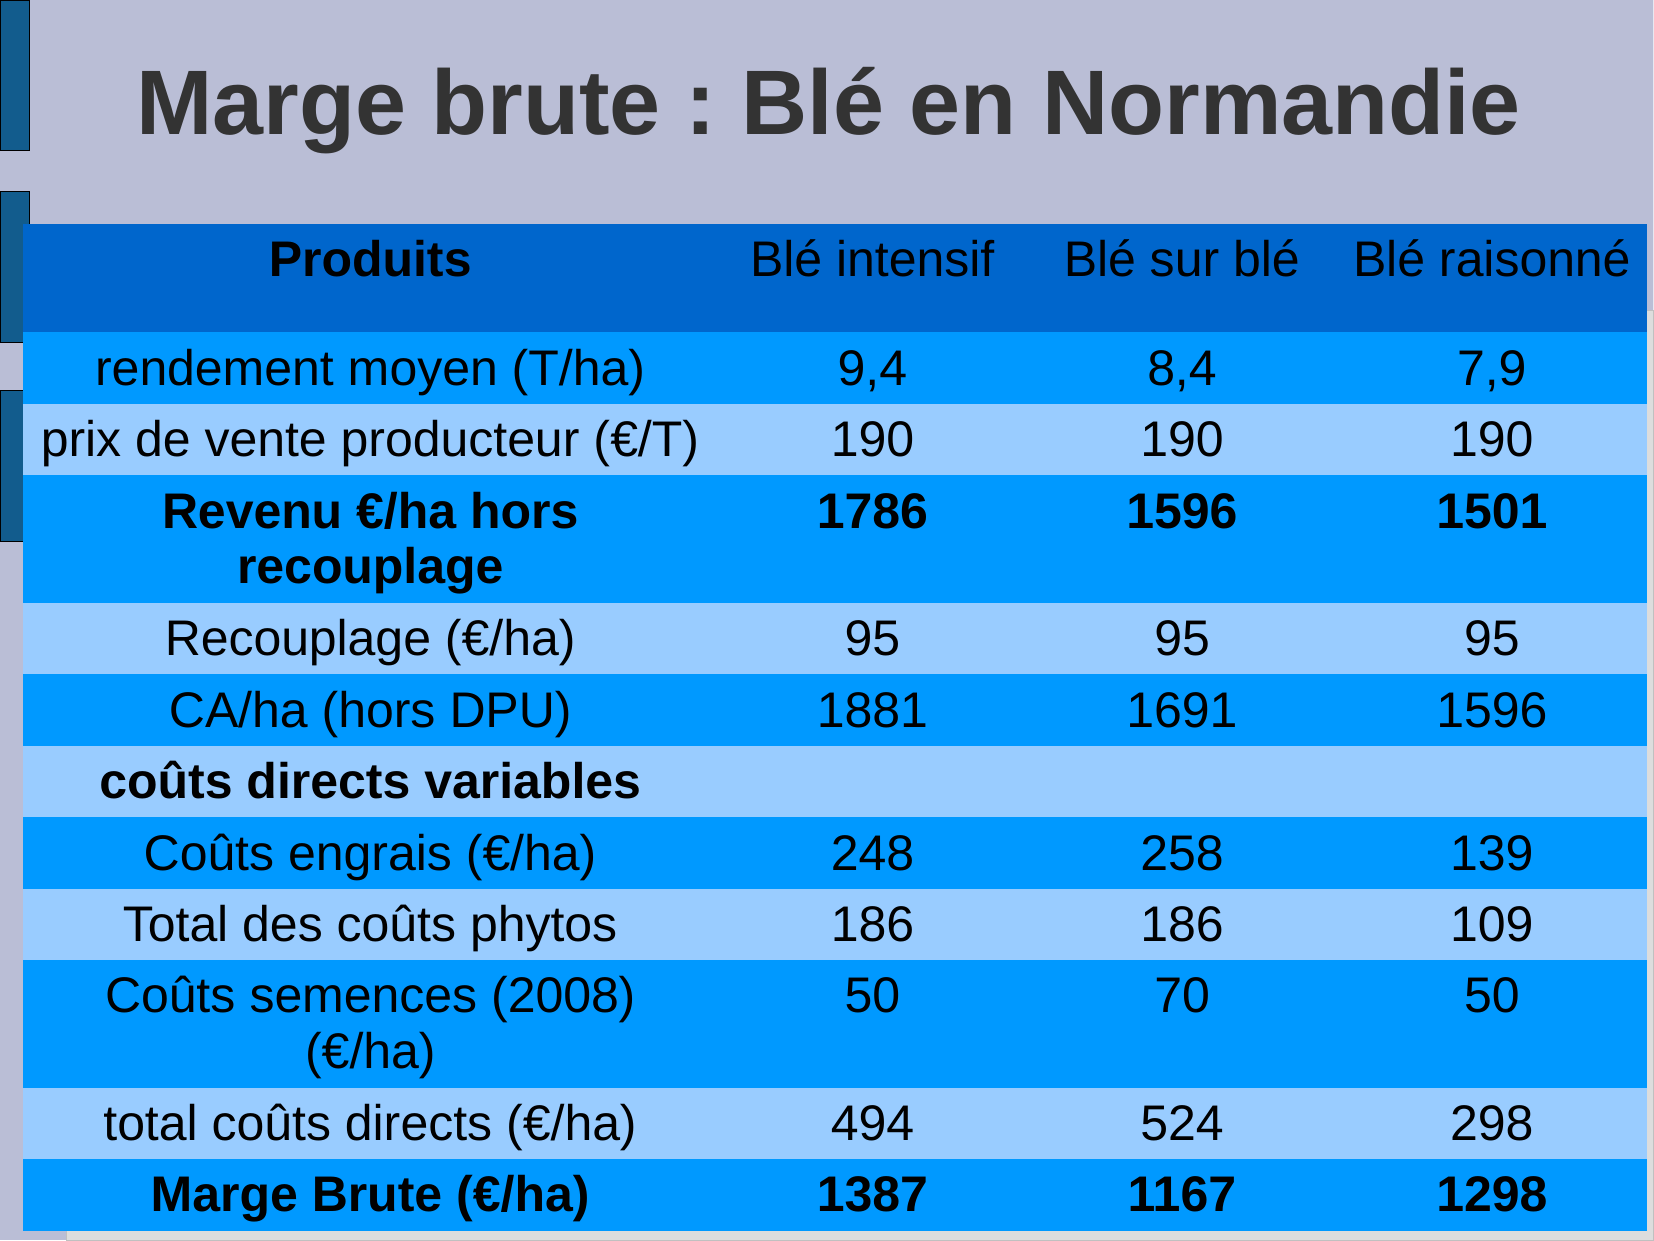

# Marge brute : Blé en Normandie
| Produits | Blé intensif | Blé sur blé | Blé raisonné |
| --- | --- | --- | --- |
| rendement moyen (T/ha) | 9,4 | 8,4 | 7,9 |
| prix de vente producteur (€/T) | 190 | 190 | 190 |
| Revenu €/ha hors recouplage | 1786 | 1596 | 1501 |
| Recouplage (€/ha) | 95 | 95 | 95 |
| CA/ha (hors DPU) | 1881 | 1691 | 1596 |
| coûts directs variables | | | |
| Coûts engrais (€/ha) | 248 | 258 | 139 |
| Total des coûts phytos | 186 | 186 | 109 |
| Coûts semences (2008) (€/ha) | 50 | 70 | 50 |
| total coûts directs (€/ha) | 494 | 524 | 298 |
| Marge Brute (€/ha) | 1387 | 1167 | 1298 |